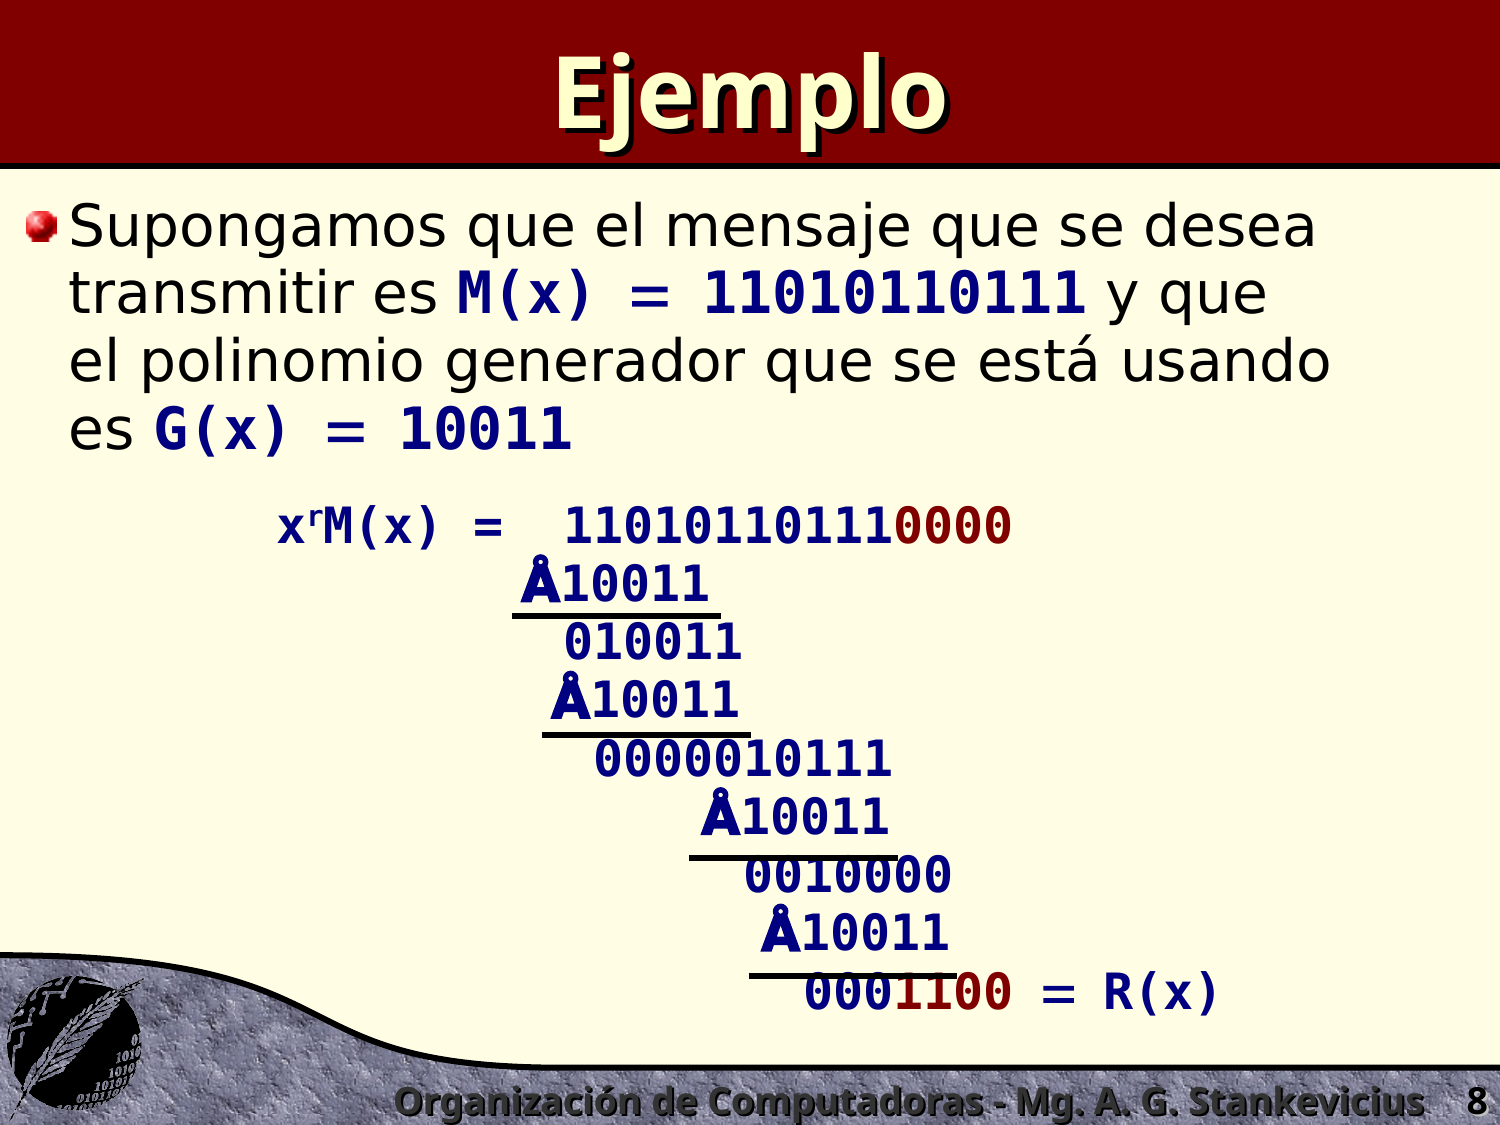

# Ejemplo
Supongamos que el mensaje que se desea transmitir es M(x) = 11010110111 y que
el polinomio generador que se está usando
es G(x) = 10011
xrM(x) = 110101101110000
 Å10011
 010011
 Å10011
 0000010111
 Å10011
 0010000
 Å10011
 0001100 = R(x)
8